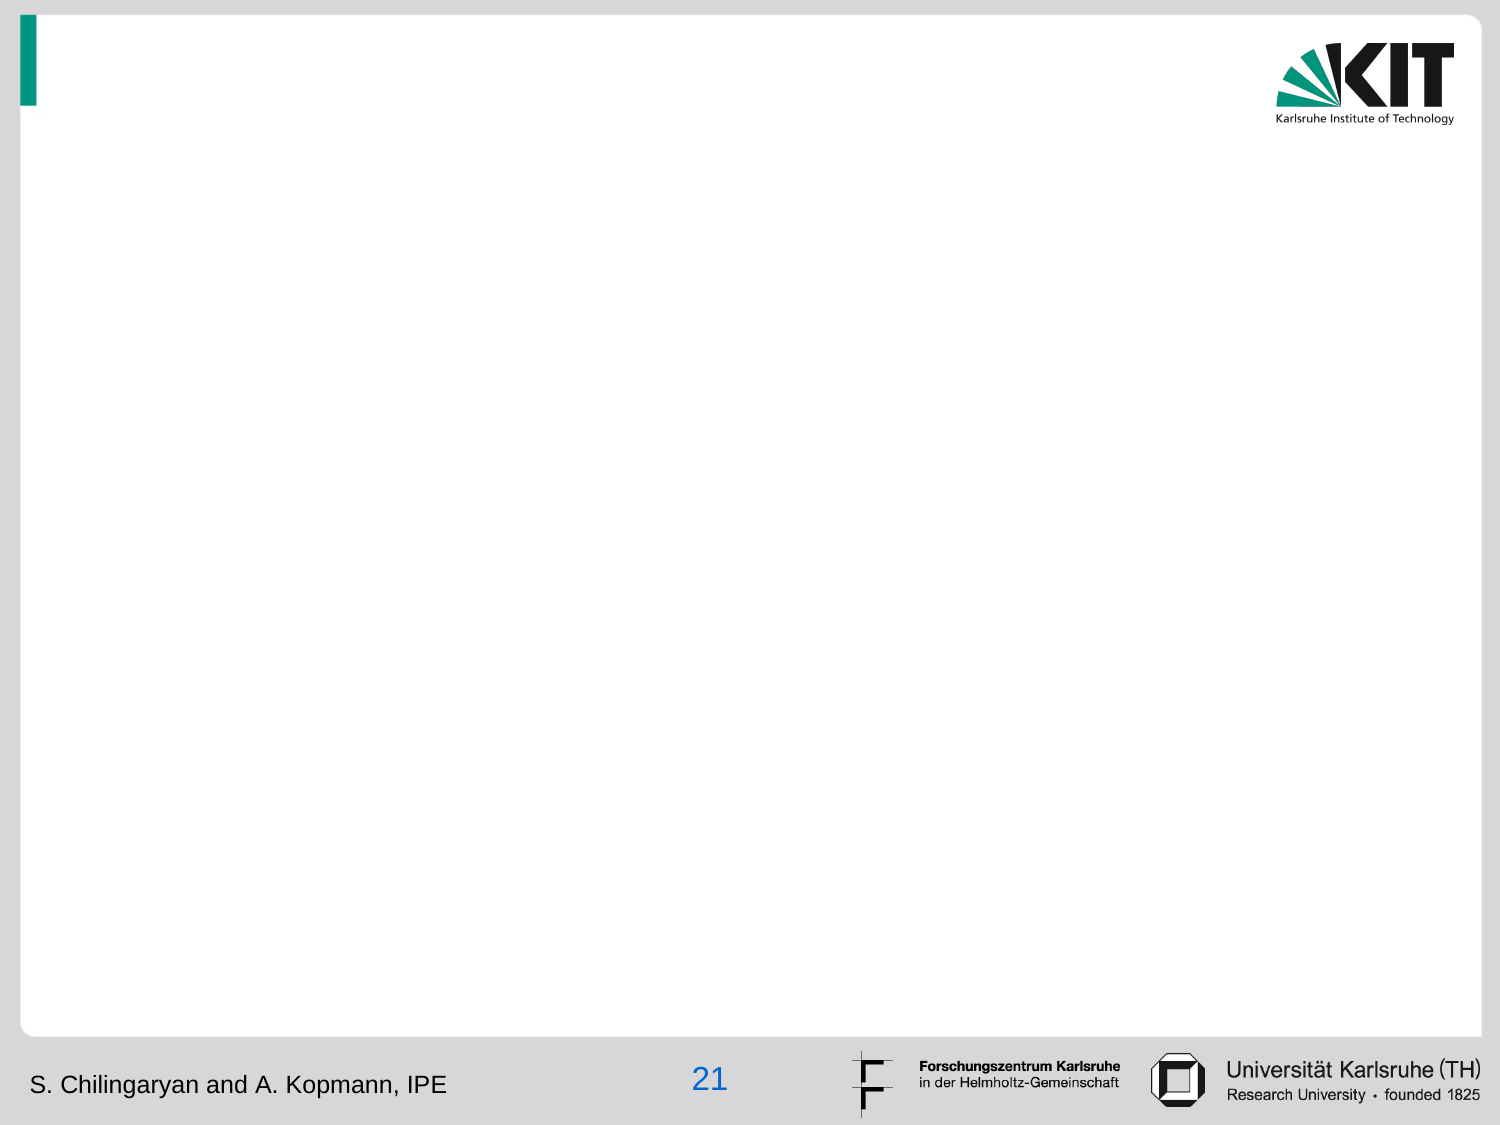

#
S. Chilingaryan and A. Kopmann, IPE